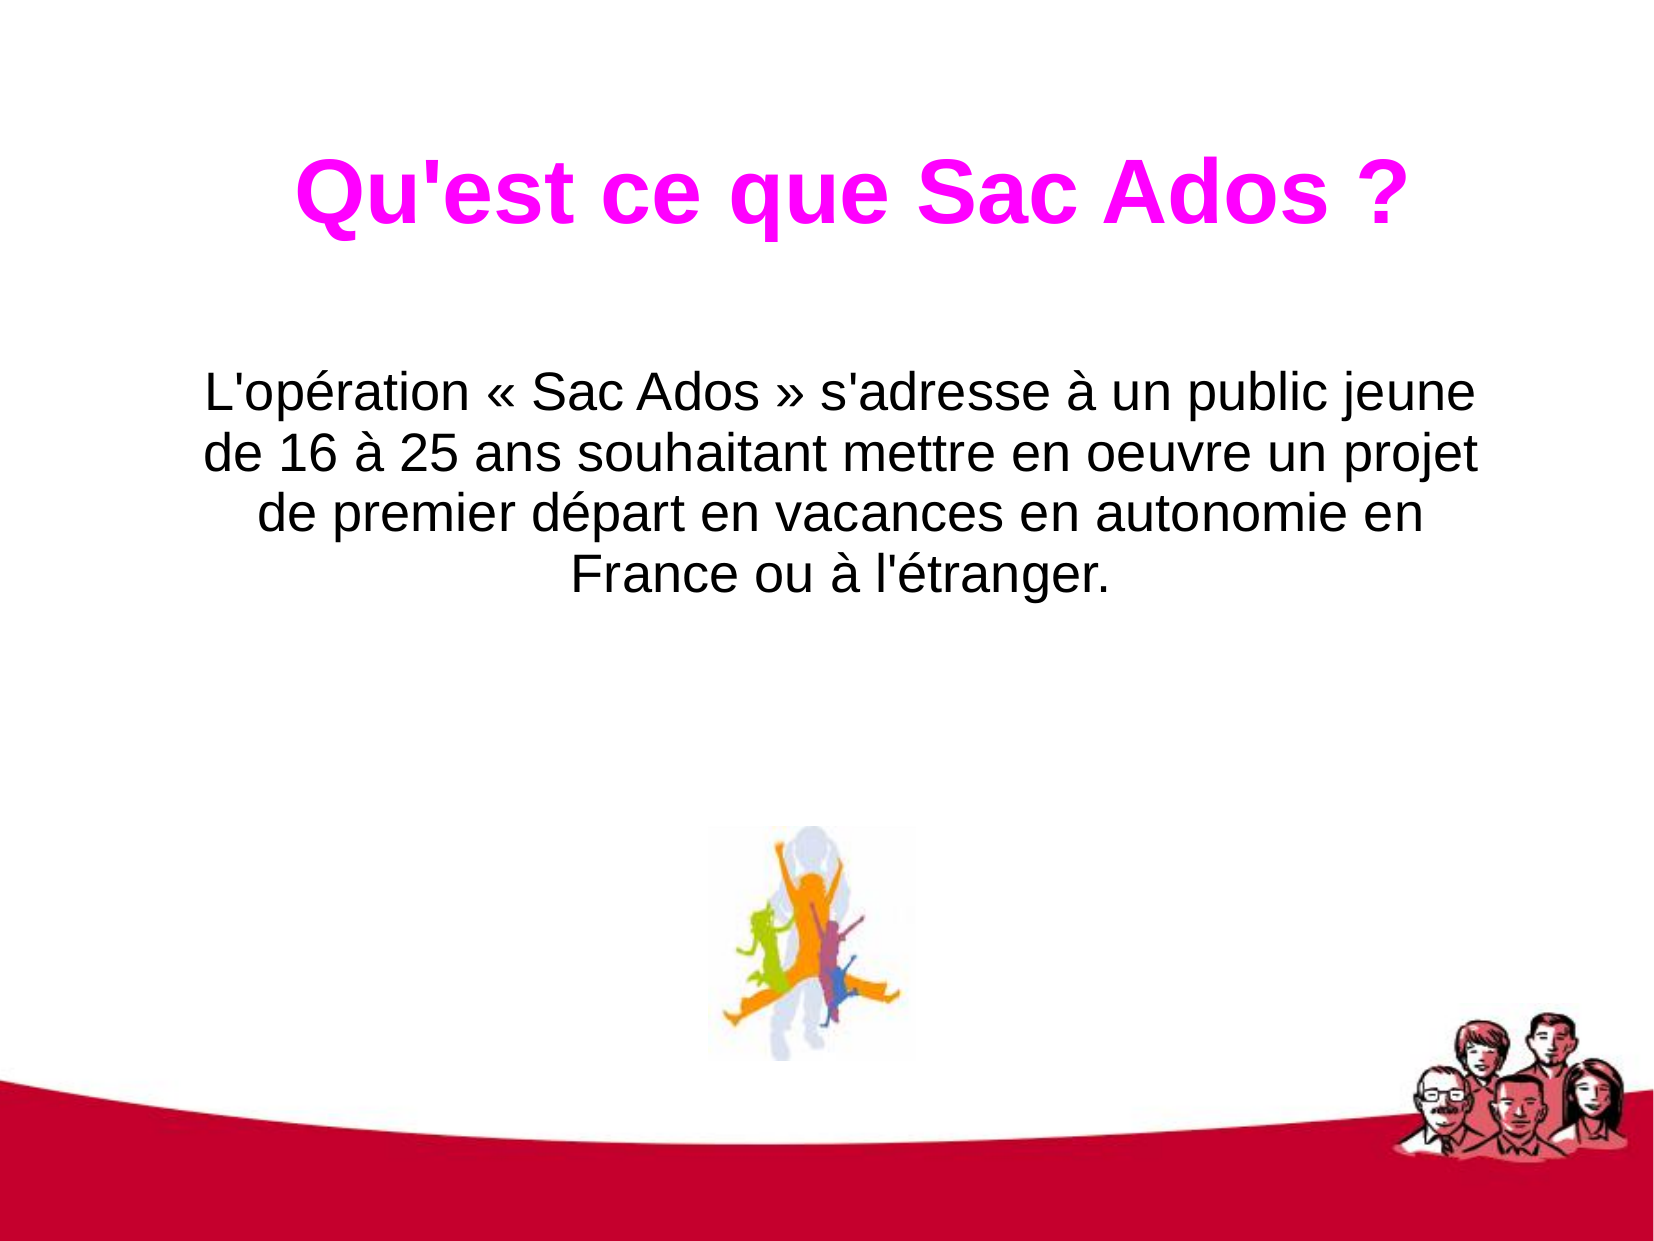

# Qu'est ce que Sac Ados ?
L'opération « Sac Ados » s'adresse à un public jeune de 16 à 25 ans souhaitant mettre en oeuvre un projet de premier départ en vacances en autonomie en France ou à l'étranger.